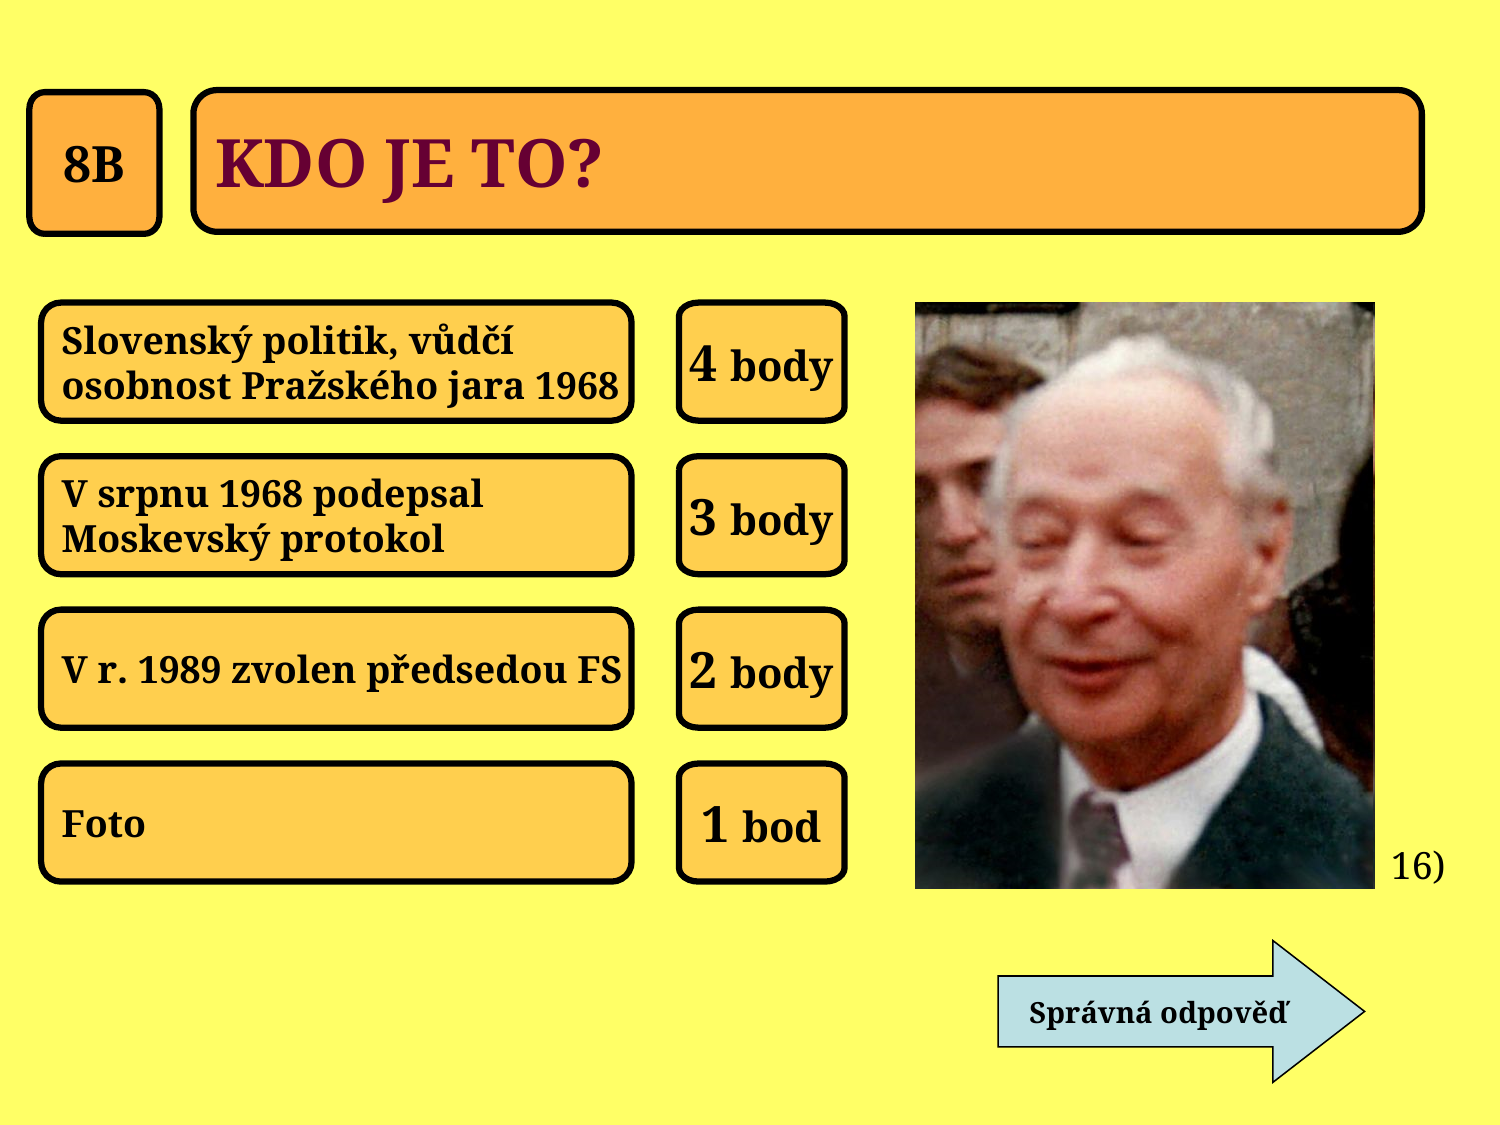

KDO JE TO?
8B
Slovenský politik, vůdčí
osobnost Pražského jara 1968
4 body
V srpnu 1968 podepsal
Moskevský protokol
3 body
V r. 1989 zvolen předsedou FS
2 body
Foto
1 bod
16)
Správná odpověď